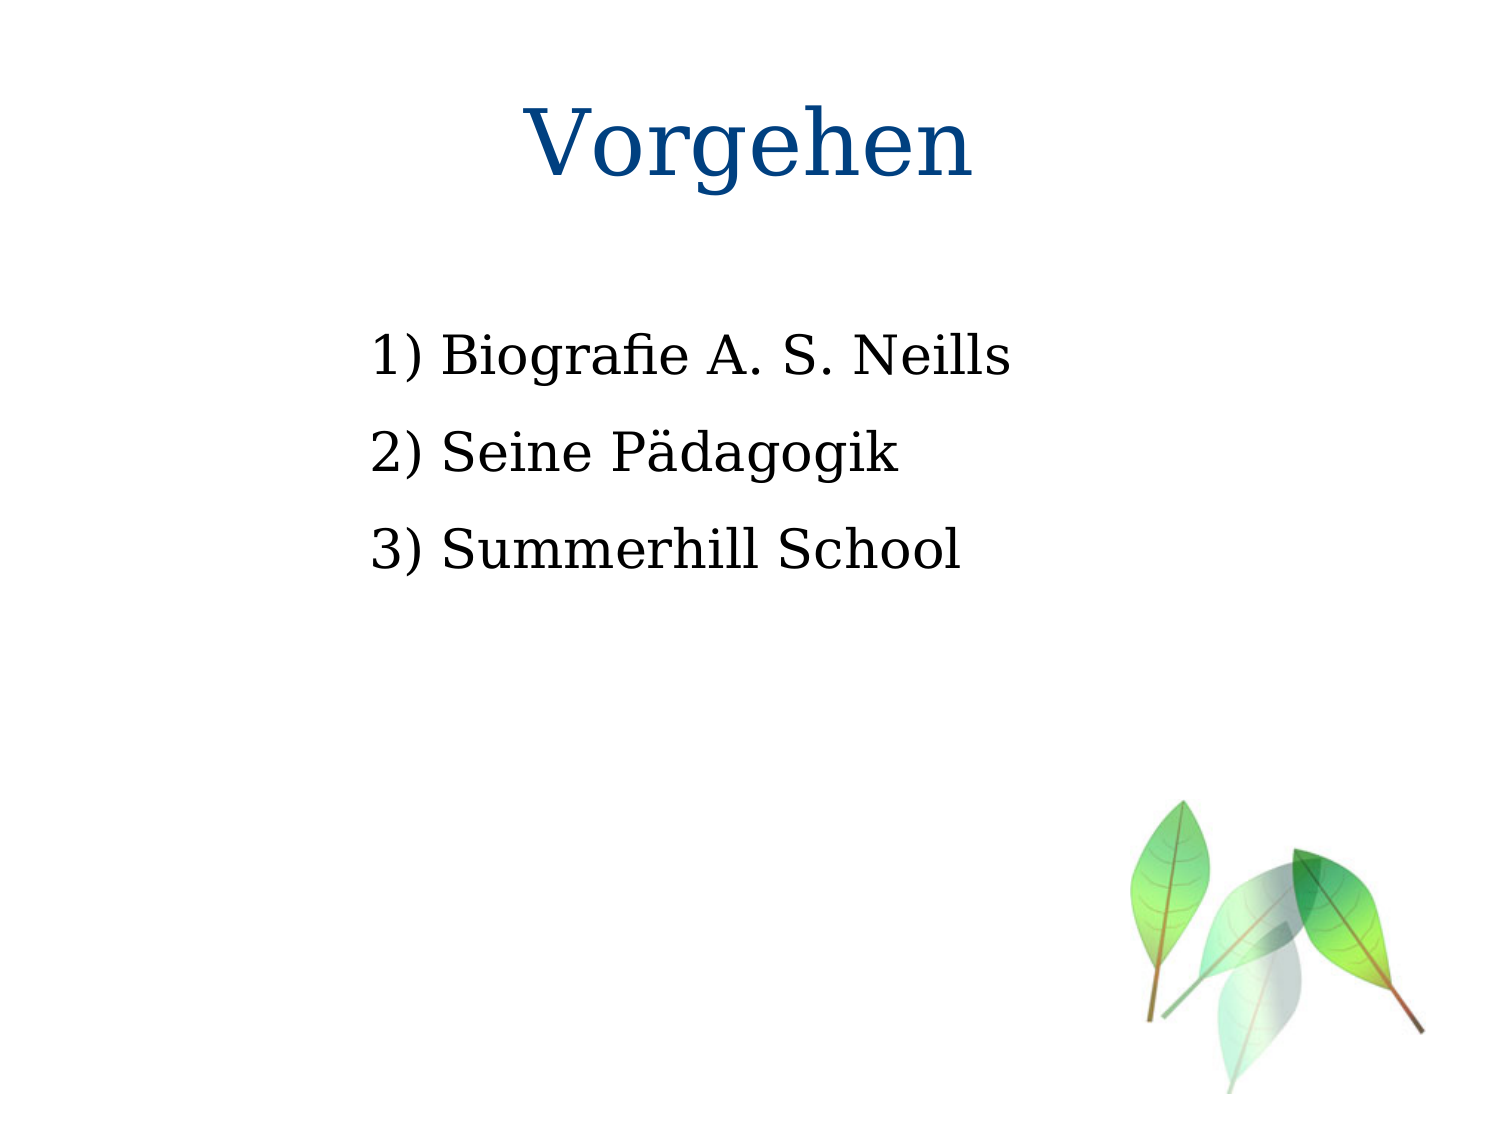

# Vorgehen
Biografie A. S. Neills
Seine Pädagogik
Summerhill School